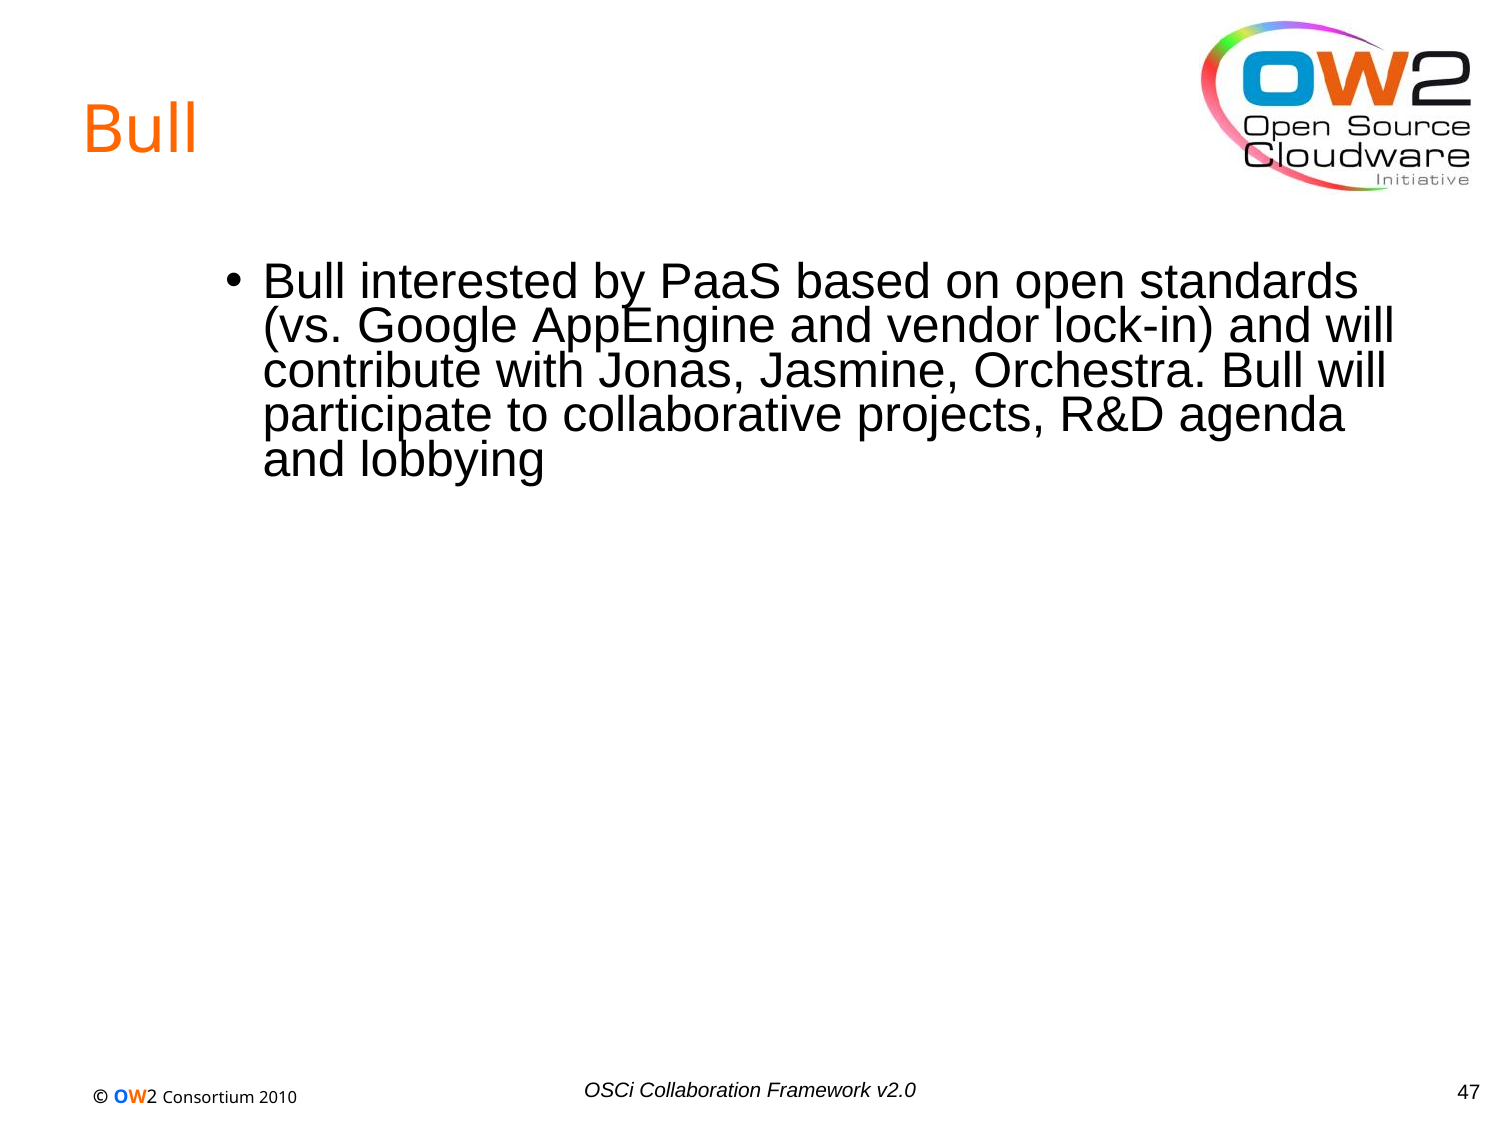

# Bull
Bull interested by PaaS based on open standards (vs. Google AppEngine and vendor lock-in) and will contribute with Jonas, Jasmine, Orchestra. Bull will participate to collaborative projects, R&D agenda and lobbying